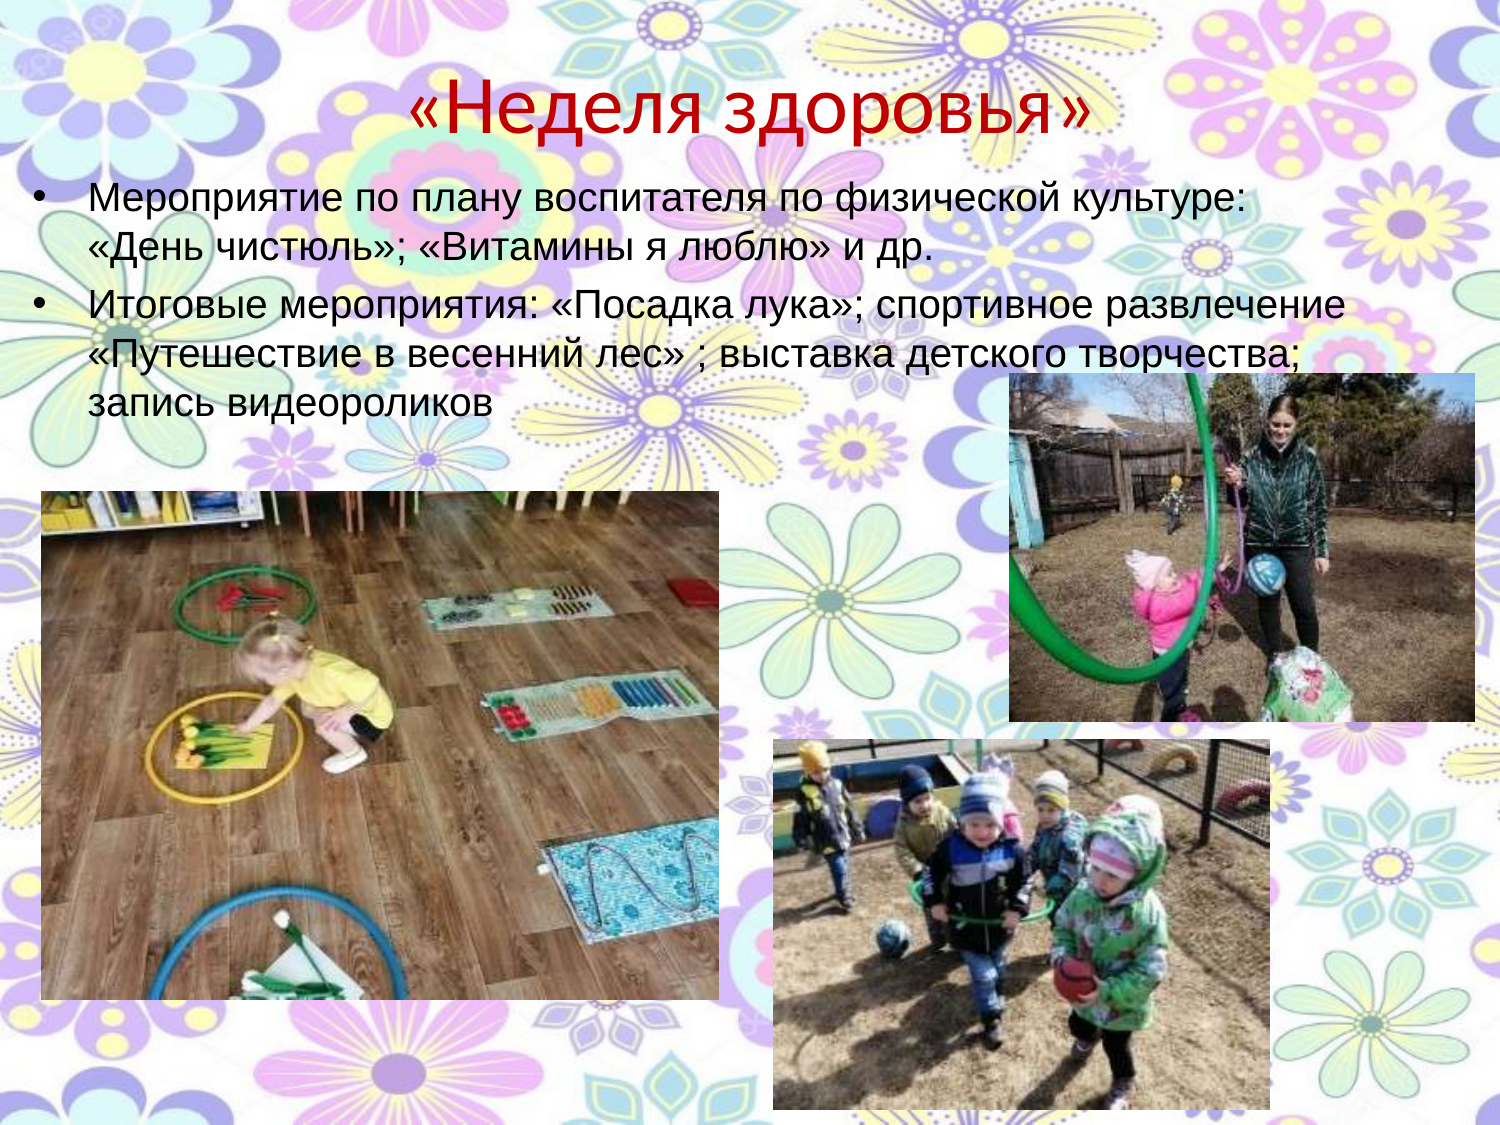

«Неделя здоровья»
Мероприятие по плану воспитателя по физической культуре: «День чистюль»; «Витамины я люблю» и др.
Итоговые мероприятия: «Посадка лука»; спортивное развлечение «Путешествие в весенний лес» ; выставка детского творчества; запись видеороликов